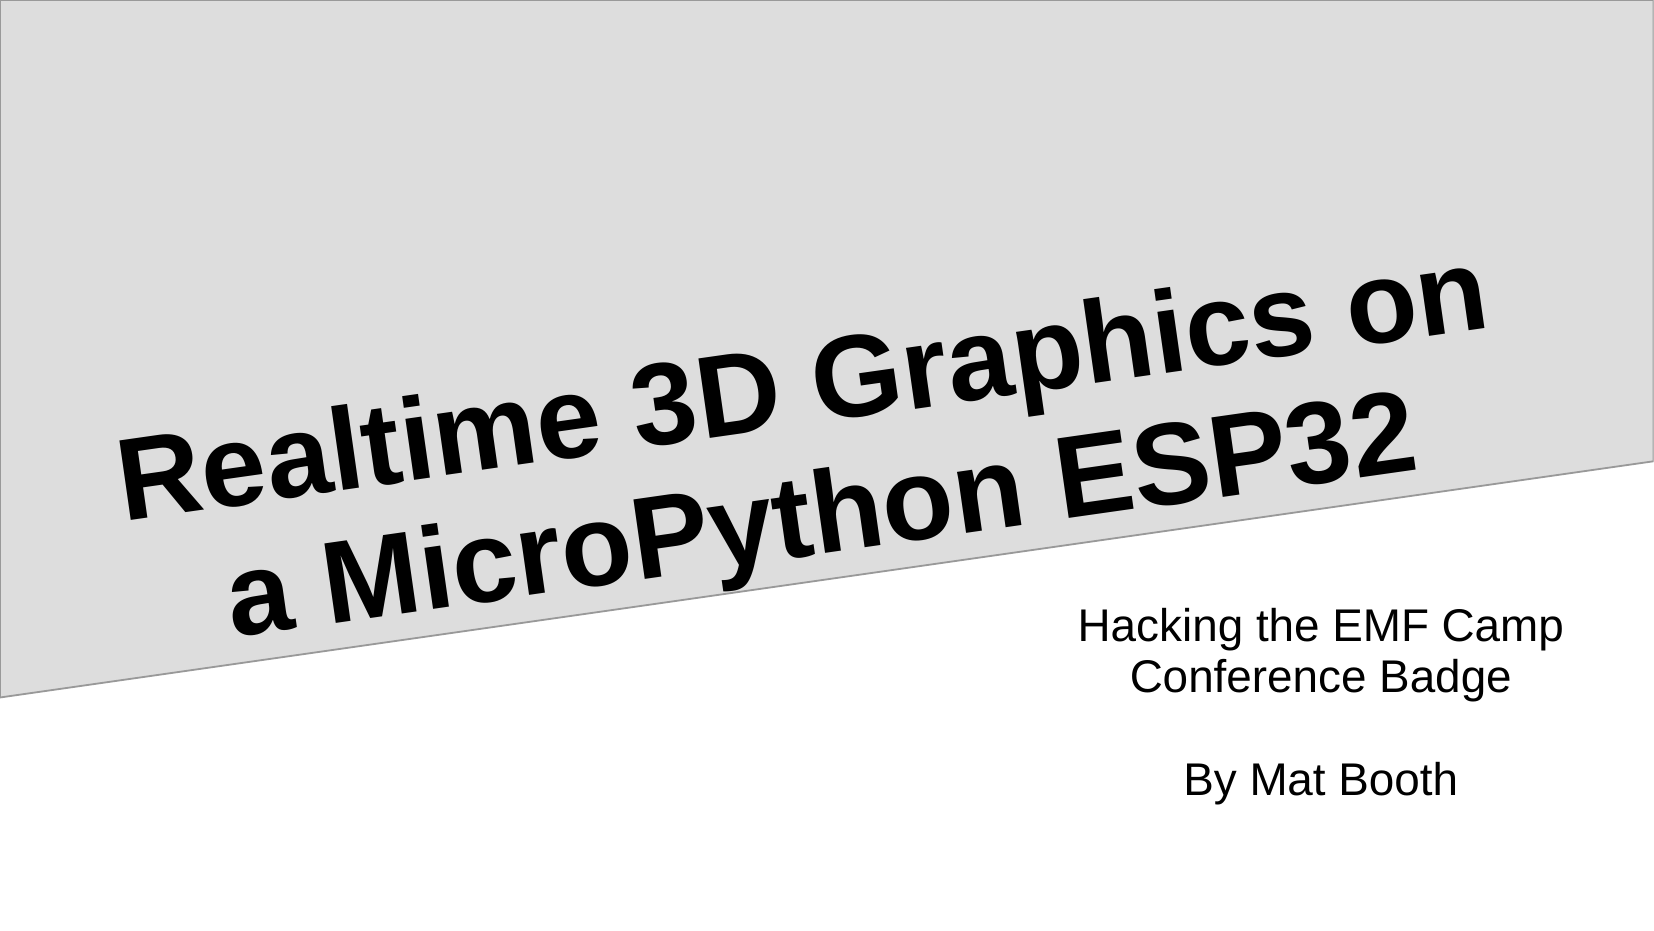

# Realtime 3D Graphics on a MicroPython ESP32
Hacking the EMF Camp
Conference Badge
By Mat Booth